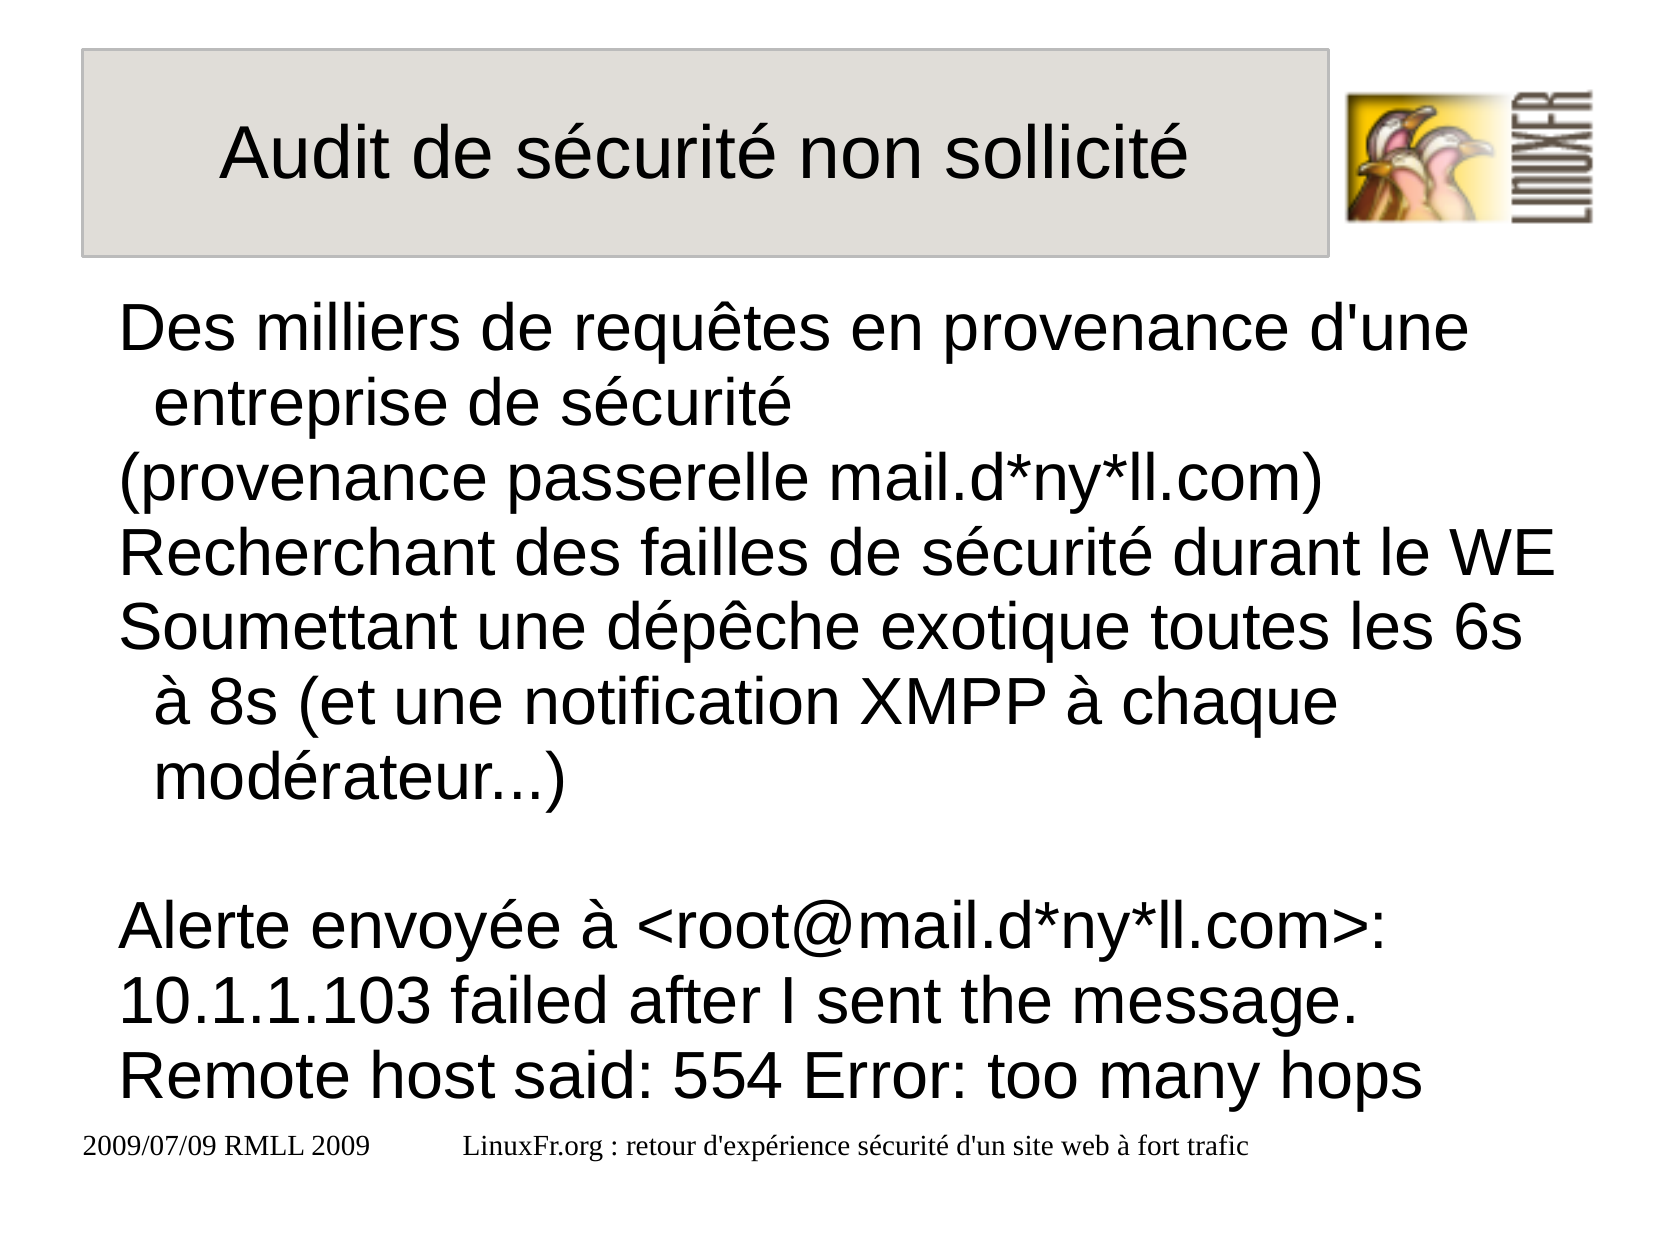

# Audit de sécurité non sollicité
Des milliers de requêtes en provenance d'une entreprise de sécurité
(provenance passerelle mail.d*ny*ll.com)
Recherchant des failles de sécurité durant le WE
Soumettant une dépêche exotique toutes les 6s à 8s (et une notification XMPP à chaque modérateur...)
Alerte envoyée à <root@mail.d*ny*ll.com>:
10.1.1.103 failed after I sent the message.
Remote host said: 554 Error: too many hops